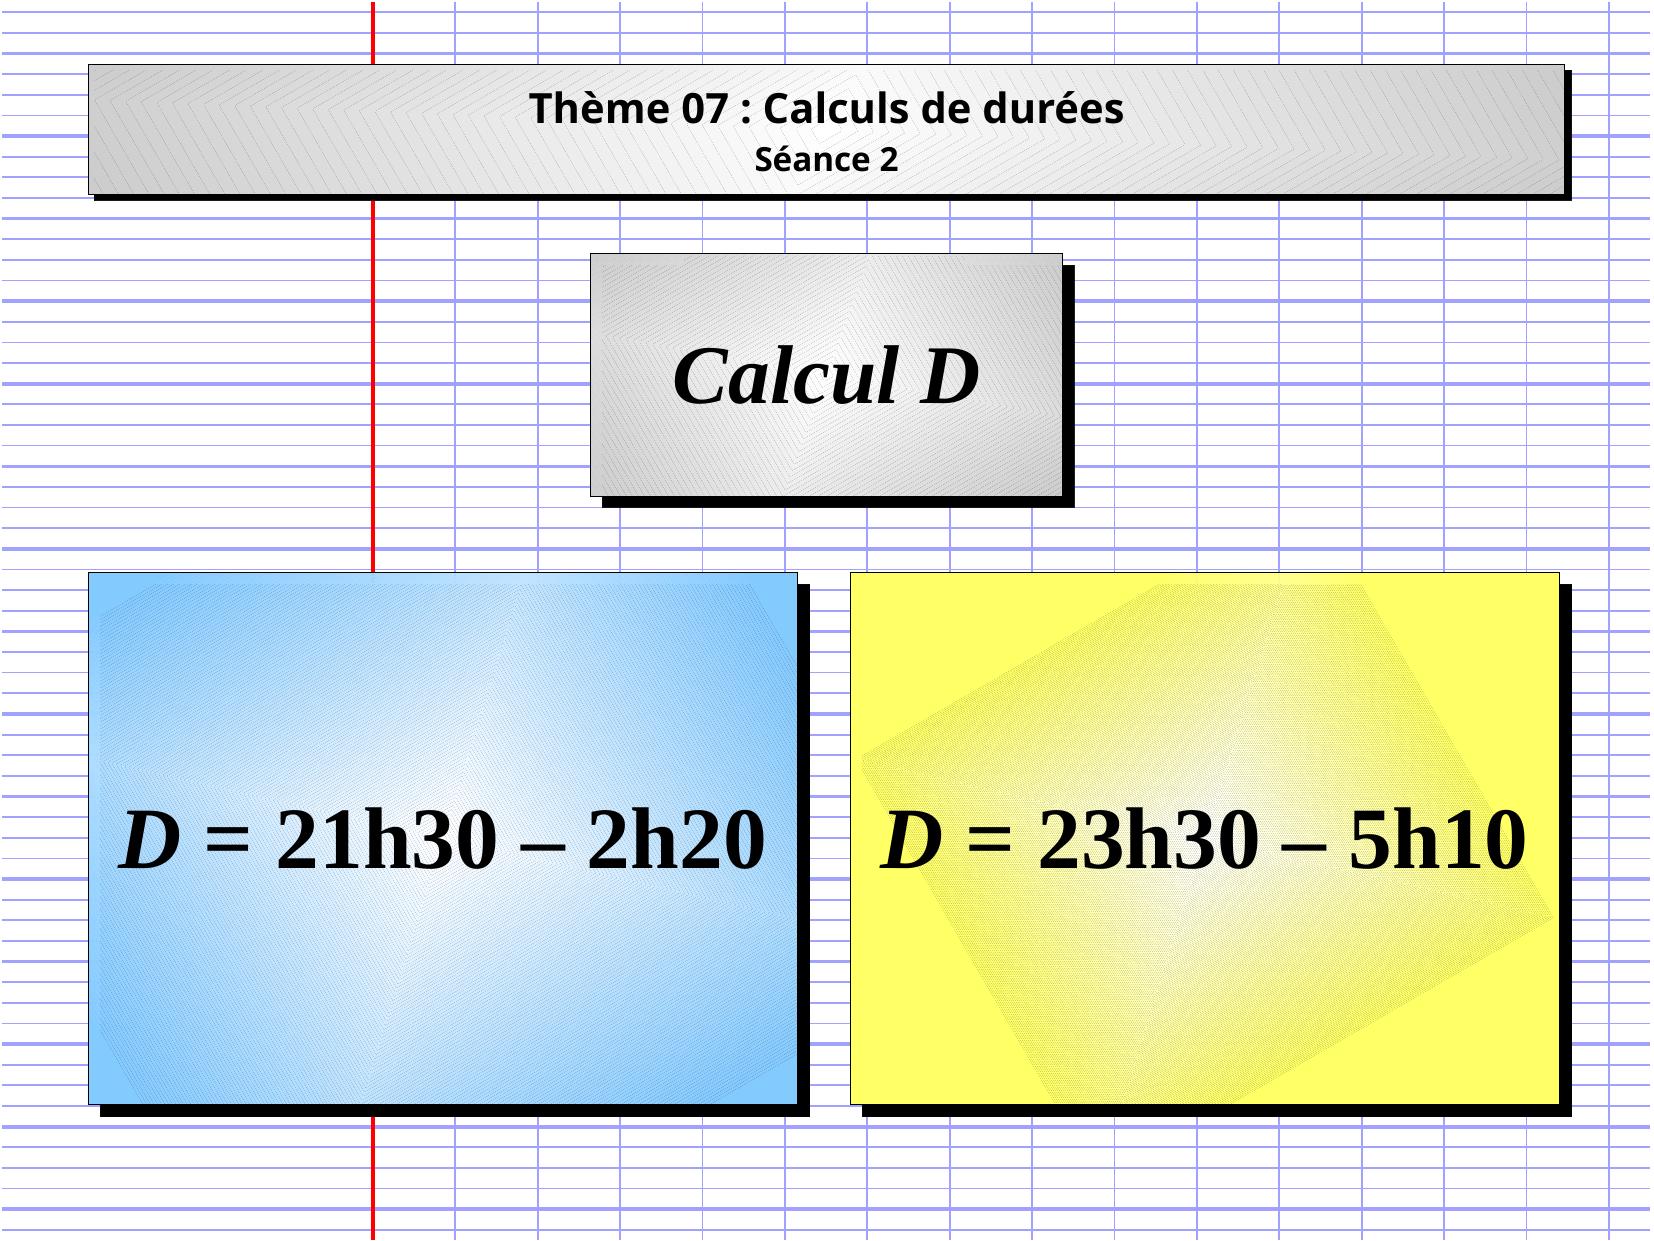

Thème XX : Xxxxxxxxxxxxxxxxxxxxxxxxxxxxxx
Séance x
Thème XX : Xxxxxxxxxxxxxxxxxxxxxxxxxxxxxx
Séance x
Thème 07 : Calculs de durées
Séance 1
Thème 07 : Calculs de durées
Séance 2
Calcul D
10
11
12
13
14
15
9
0
1
2
3
4
5
6
7
8
D = 21h30 – 2h20
D = 23h30 – 5h10